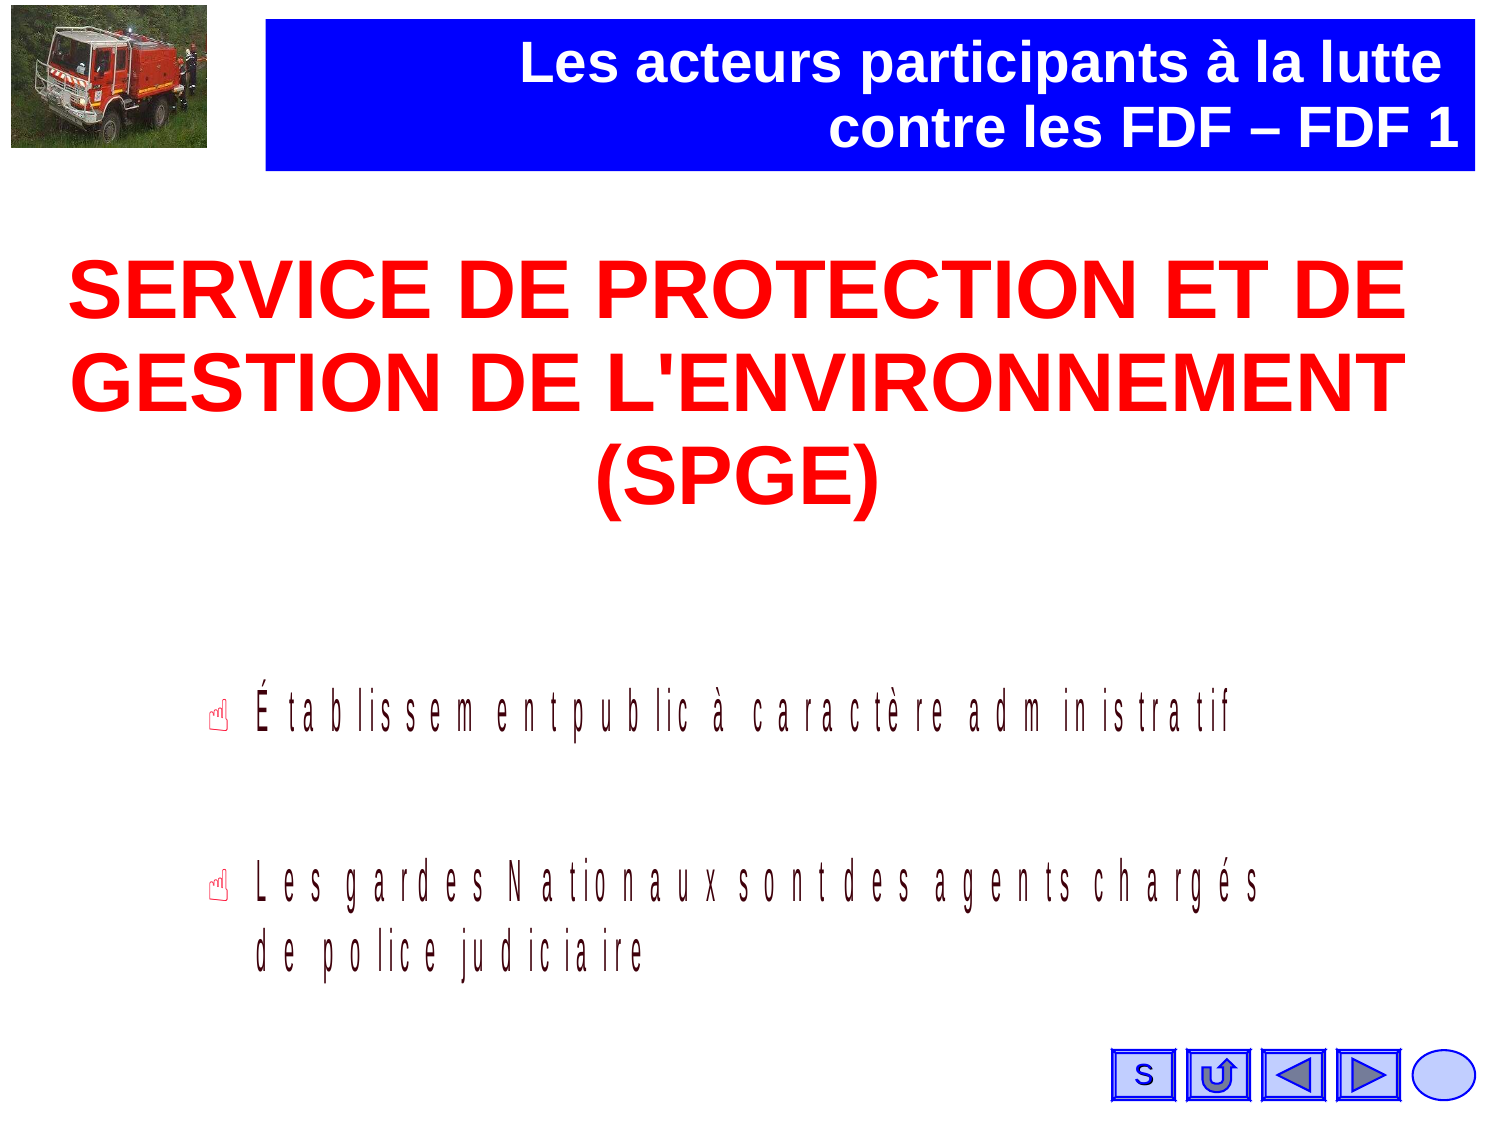

Les acteurs participants à la lutte
contre les FDF – FDF 1
SERVICE DE PROTECTION ET DE GESTION DE L'ENVIRONNEMENT
(SPGE)